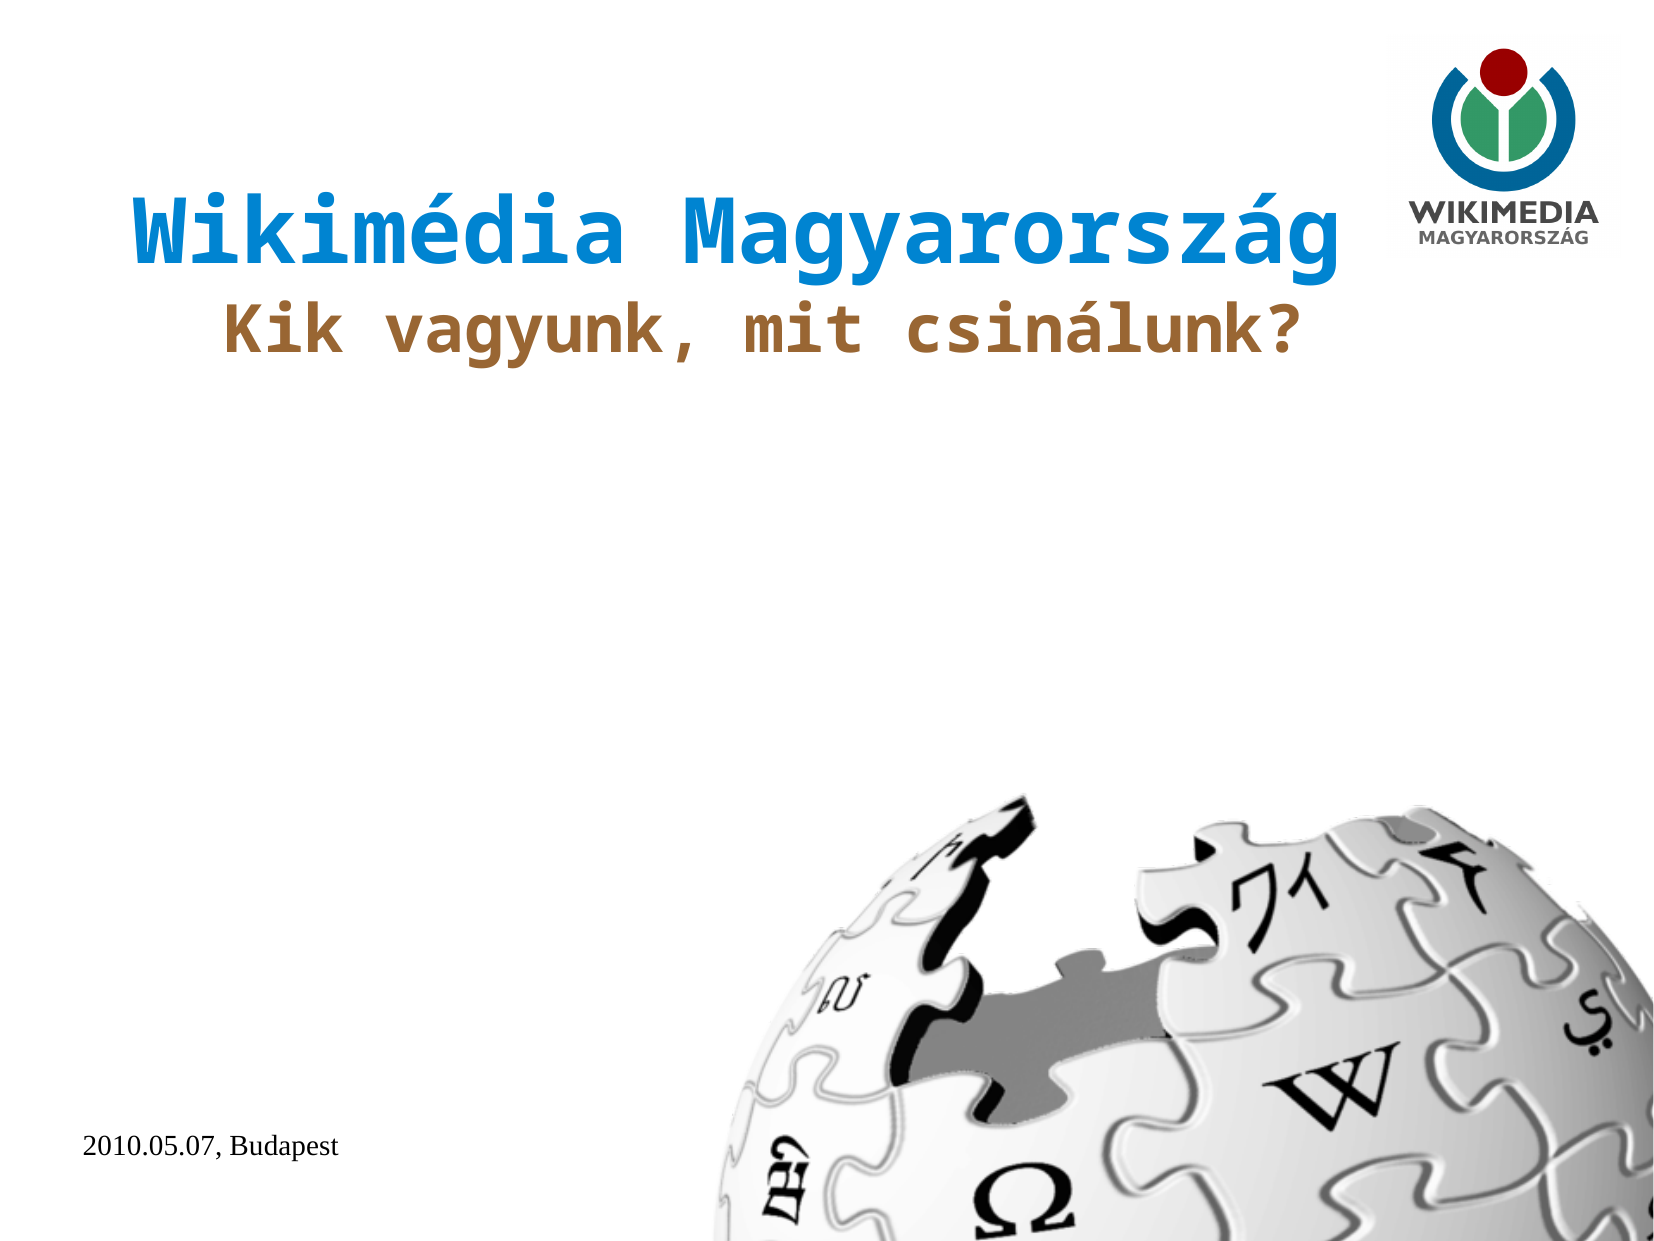

# Wikimédia Magyarország Kik vagyunk, mit csinálunk?
2010.05.07, Budapest
1